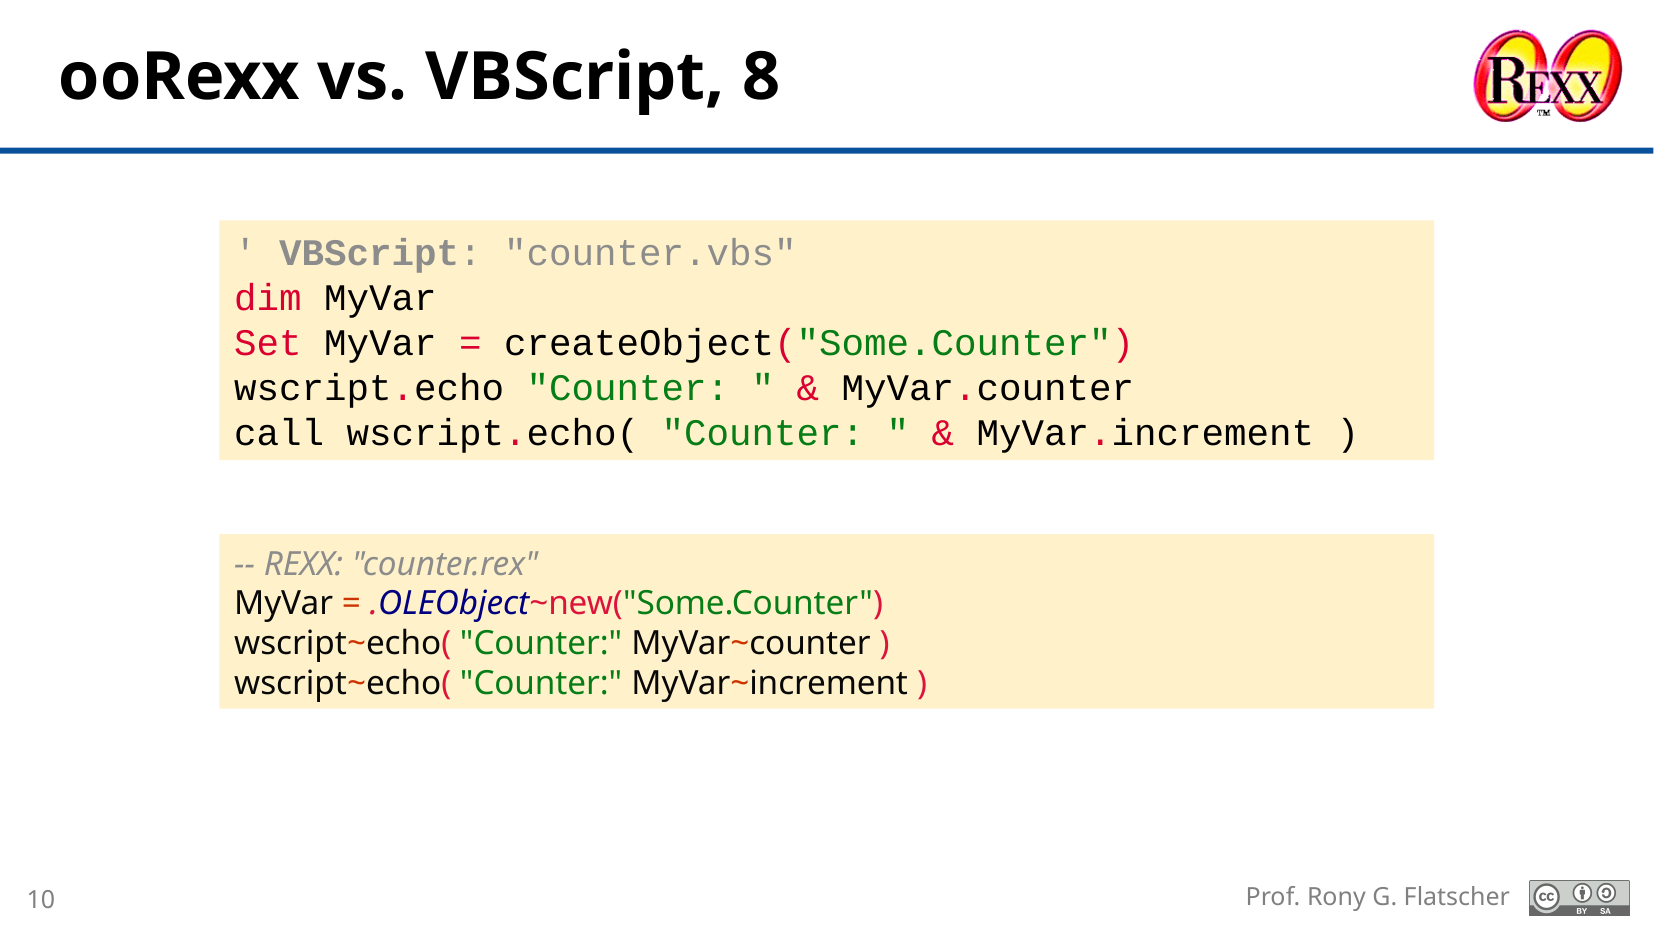

# ooRexx vs. VBScript, 8
' VBScript: "counter.vbs"
dim MyVar
Set MyVar = createObject("Some.Counter")
wscript.echo "Counter: " & MyVar.counter
call wscript.echo( "Counter: " & MyVar.increment )
-- REXX: "counter.rex"
MyVar = .OLEObject~new("Some.Counter")
wscript~echo( "Counter:" MyVar~counter )
wscript~echo( "Counter:" MyVar~increment )